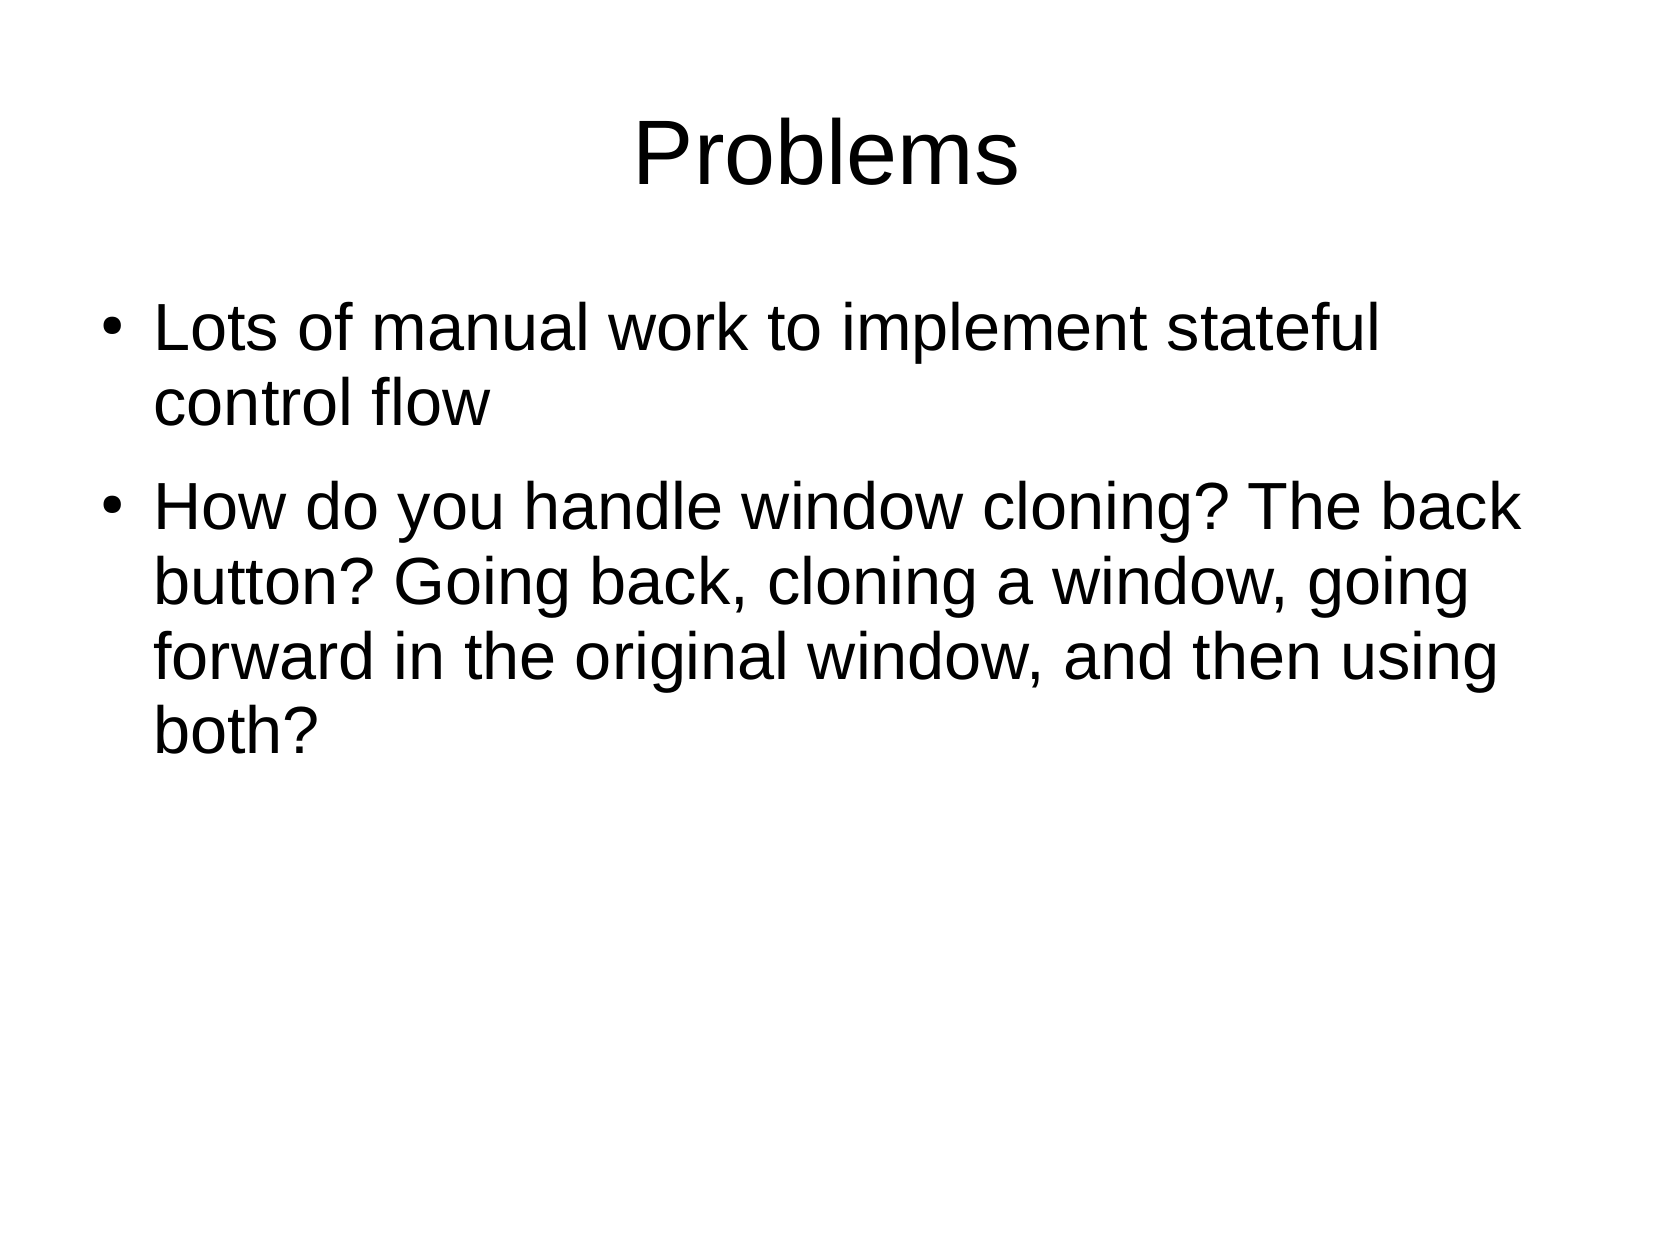

# Problems
Lots of manual work to implement stateful control flow
How do you handle window cloning? The back button? Going back, cloning a window, going forward in the original window, and then using both?